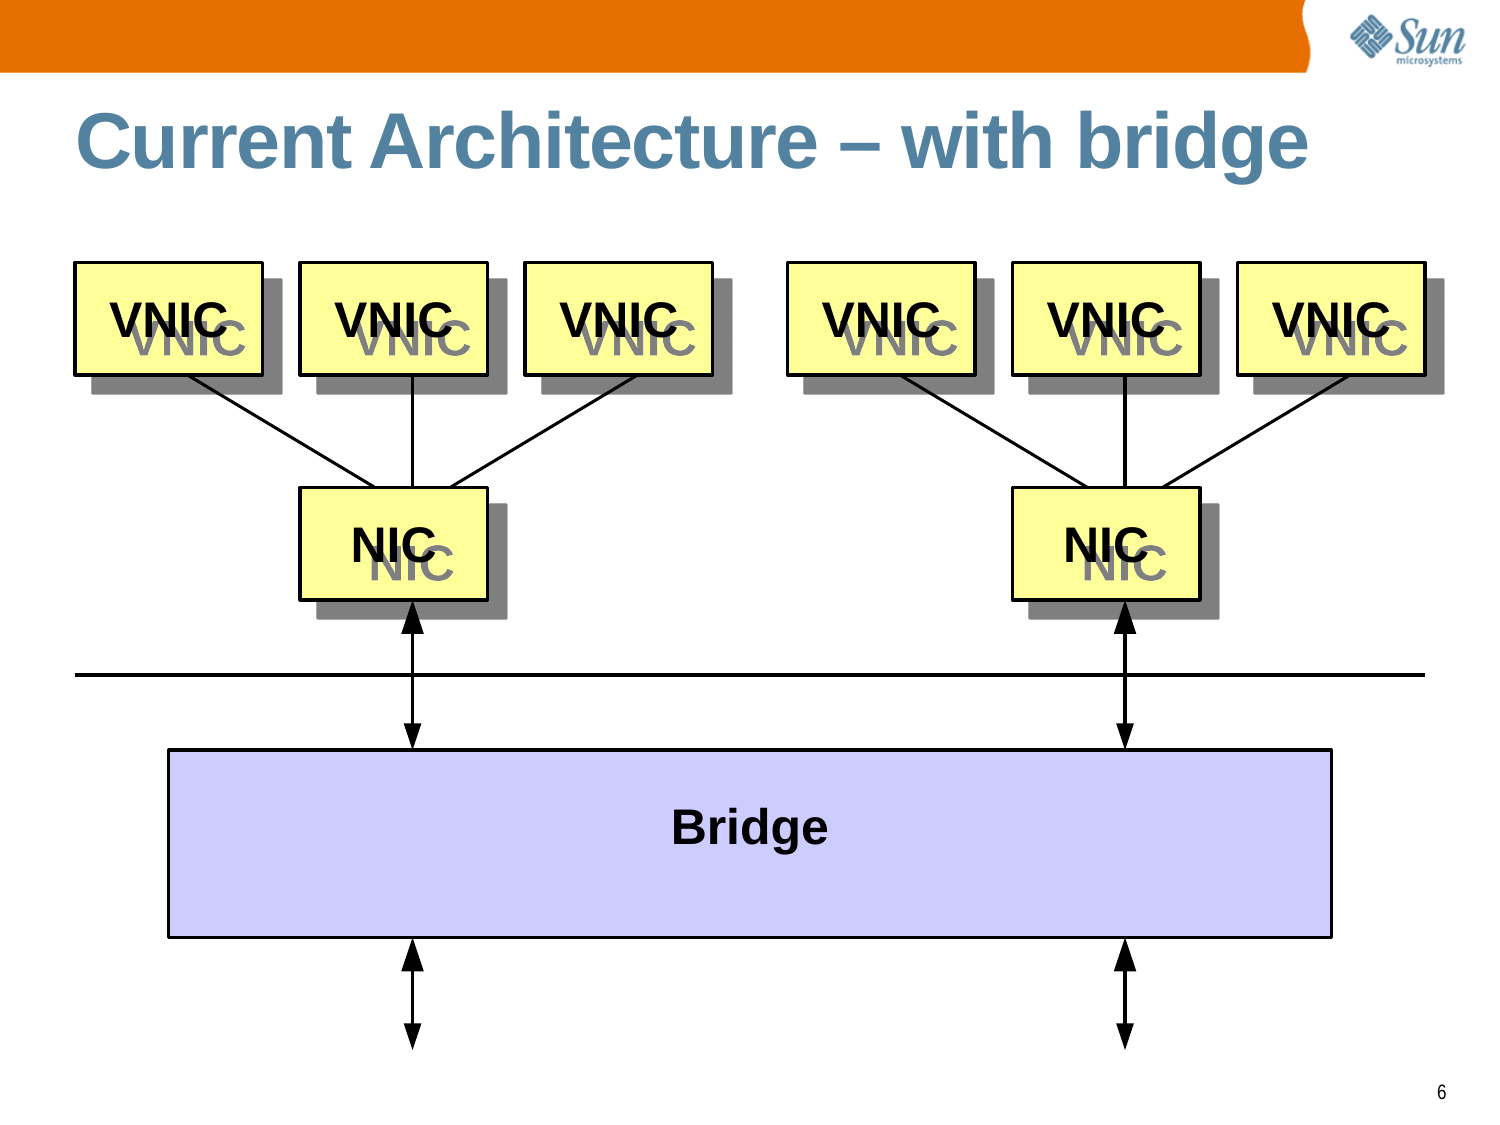

# Current Architecture – with bridge
VNIC
VNIC
VNIC
VNIC
VNIC
VNIC
NIC
NIC
Bridge